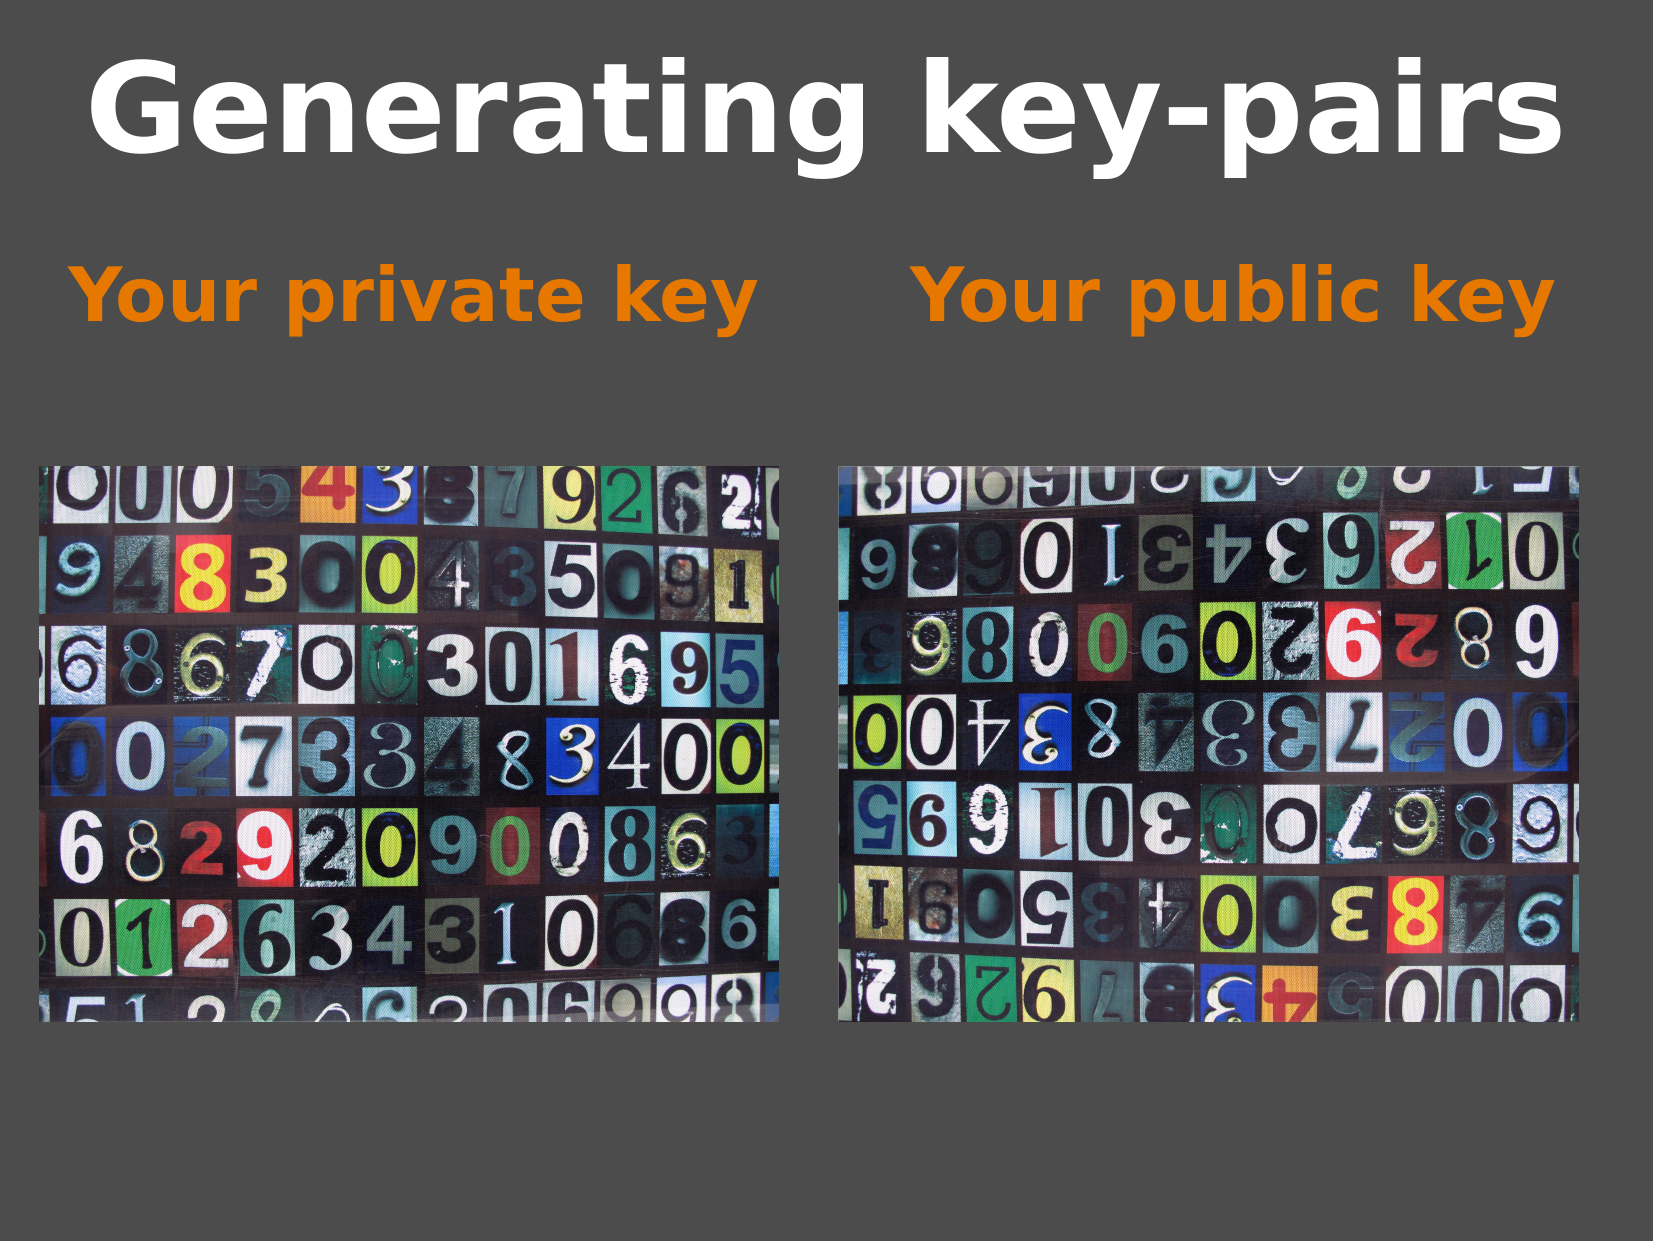

Generating key-pairs
Your private key
Your public key